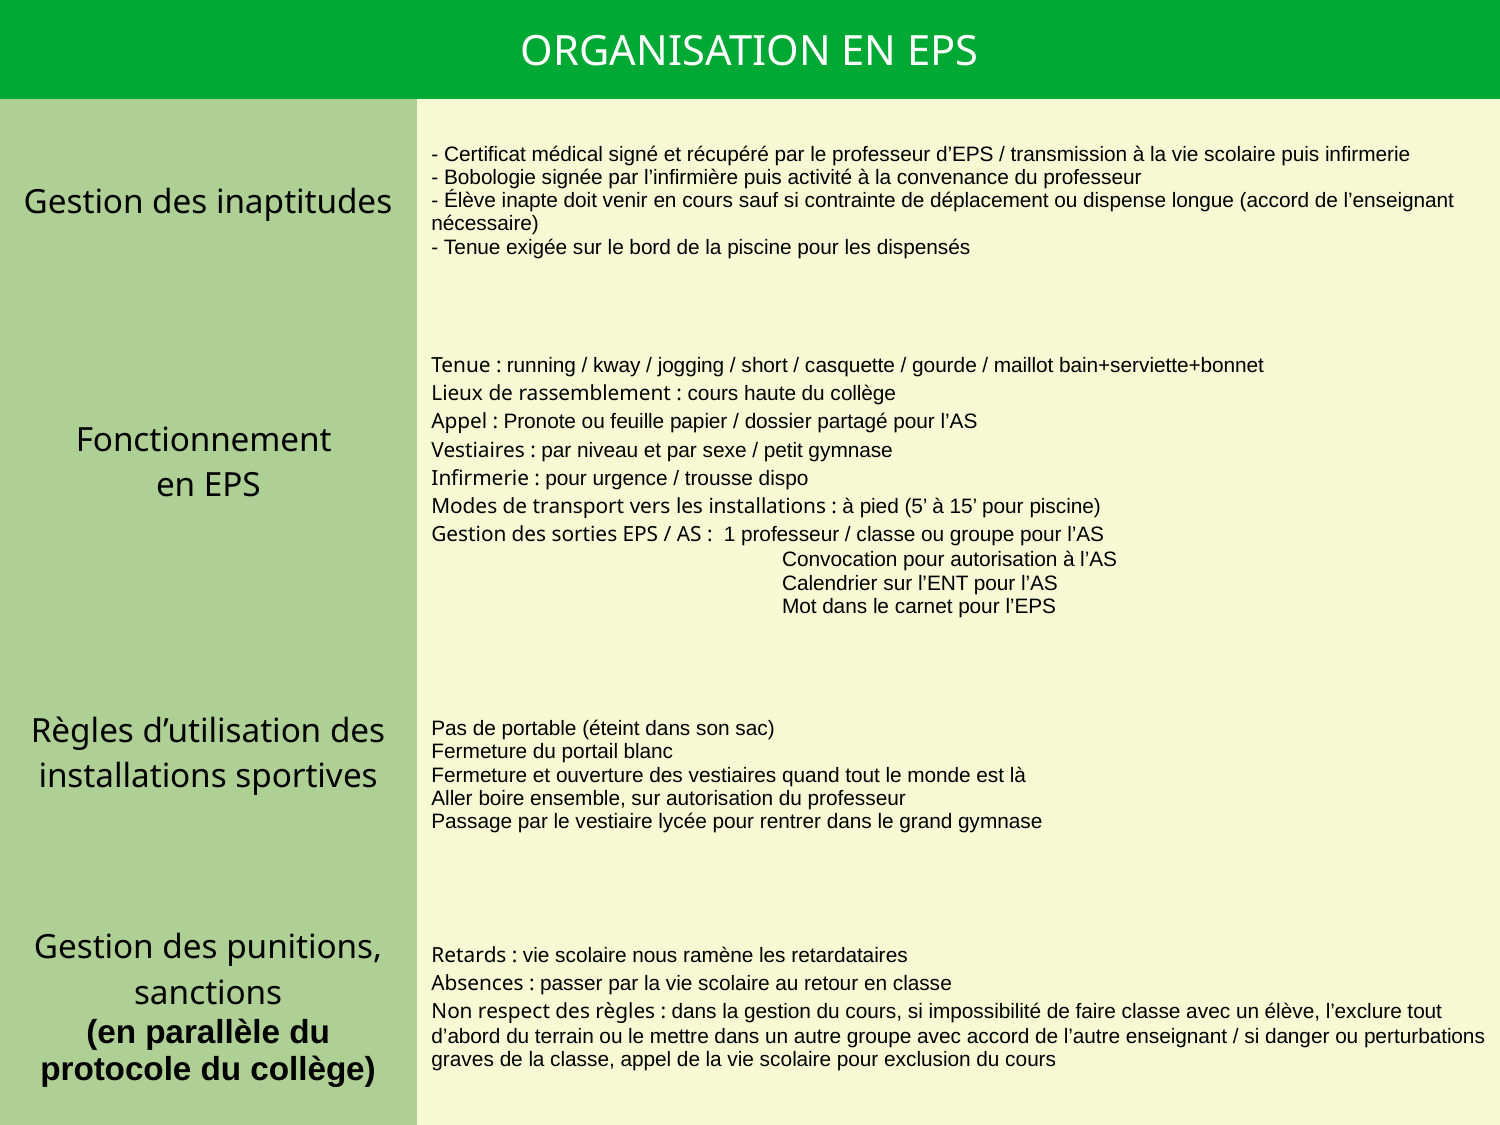

| ORGANISATION EN EPS | |
| --- | --- |
| Gestion des inaptitudes | - Certificat médical signé et récupéré par le professeur d’EPS / transmission à la vie scolaire puis infirmerie - Bobologie signée par l’infirmière puis activité à la convenance du professeur - Élève inapte doit venir en cours sauf si contrainte de déplacement ou dispense longue (accord de l’enseignant nécessaire) - Tenue exigée sur le bord de la piscine pour les dispensés |
| Fonctionnement en EPS | Tenue : running / kway / jogging / short / casquette / gourde / maillot bain+serviette+bonnet Lieux de rassemblement : cours haute du collège Appel : Pronote ou feuille papier / dossier partagé pour l’AS Vestiaires : par niveau et par sexe / petit gymnase Infirmerie : pour urgence / trousse dispo Modes de transport vers les installations : à pied (5’ à 15’ pour piscine) Gestion des sorties EPS / AS : 1 professeur / classe ou groupe pour l’AS Convocation pour autorisation à l’AS Calendrier sur l’ENT pour l’AS Mot dans le carnet pour l’EPS |
| Règles d’utilisation des installations sportives | Pas de portable (éteint dans son sac) Fermeture du portail blanc Fermeture et ouverture des vestiaires quand tout le monde est là Aller boire ensemble, sur autorisation du professeur Passage par le vestiaire lycée pour rentrer dans le grand gymnase |
| Gestion des punitions, sanctions (en parallèle du protocole du collège) | Retards : vie scolaire nous ramène les retardataires Absences : passer par la vie scolaire au retour en classe Non respect des règles : dans la gestion du cours, si impossibilité de faire classe avec un élève, l’exclure tout d’abord du terrain ou le mettre dans un autre groupe avec accord de l’autre enseignant / si danger ou perturbations graves de la classe, appel de la vie scolaire pour exclusion du cours |